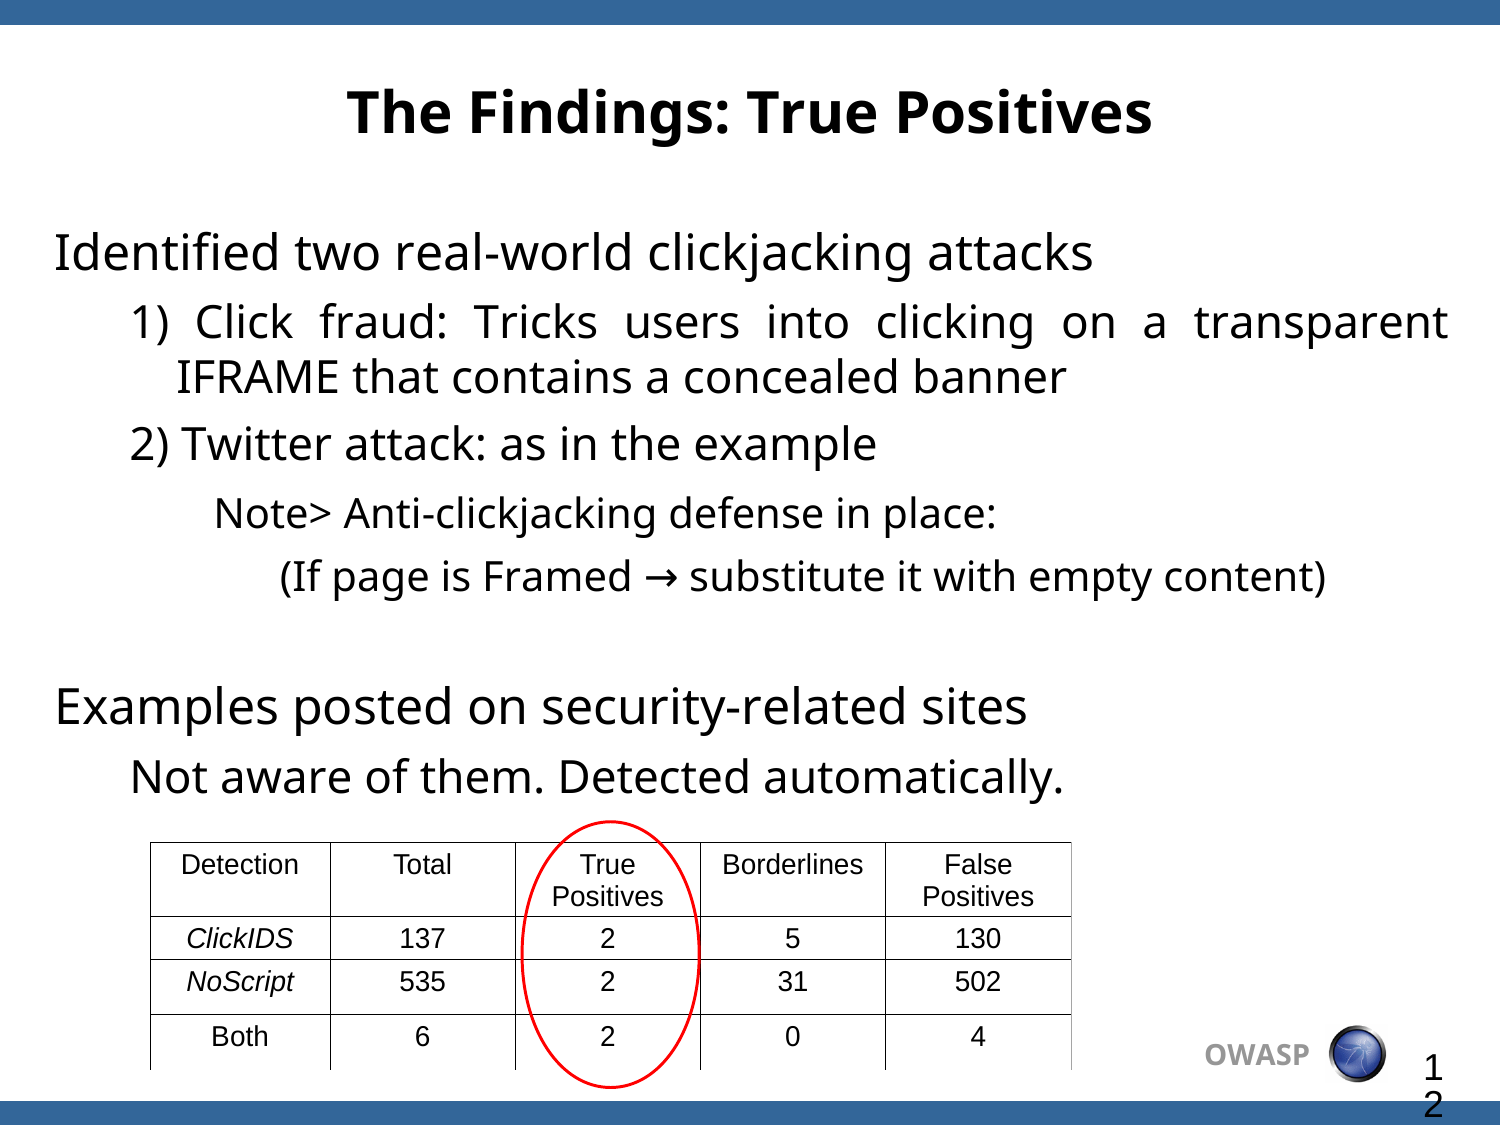

# The Findings: True Positives
Identified two real-world clickjacking attacks
1) Click fraud: Tricks users into clicking on a transparent IFRAME that contains a concealed banner
2) Twitter attack: as in the example
 Note> Anti-clickjacking defense in place:
 (If page is Framed → substitute it with empty content)
Examples posted on security-related sites
Not aware of them. Detected automatically.
12